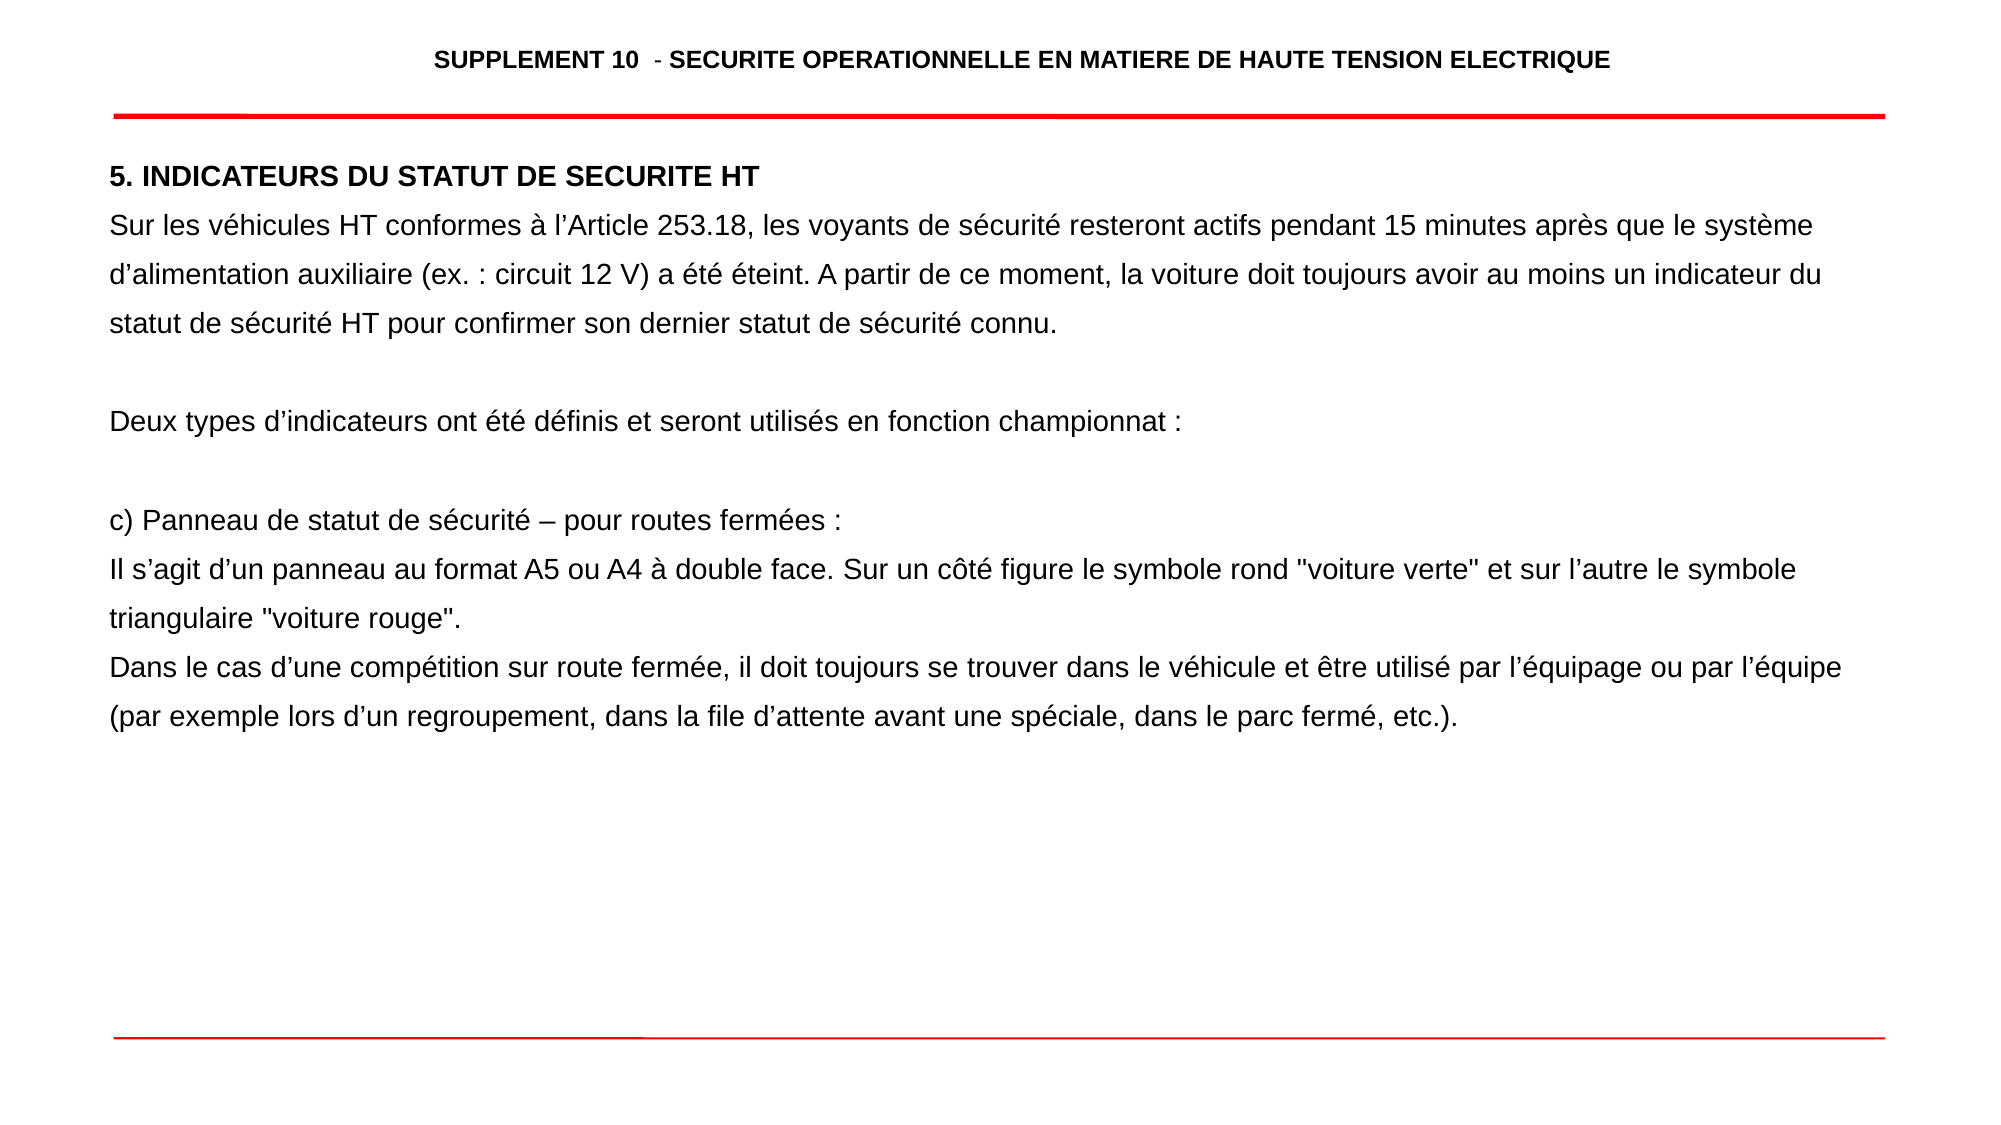

SUPPLEMENT 10 - SECURITE OPERATIONNELLE EN MATIERE DE HAUTE TENSION ELECTRIQUE
5. INDICATEURS DU STATUT DE SECURITE HT
Sur les véhicules HT conformes à l’Article 253.18, les voyants de sécurité resteront actifs pendant 15 minutes après que le système d’alimentation auxiliaire (ex. : circuit 12 V) a été éteint. A partir de ce moment, la voiture doit toujours avoir au moins un indicateur du statut de sécurité HT pour confirmer son dernier statut de sécurité connu.
Deux types d’indicateurs ont été définis et seront utilisés en fonction championnat :
c) Panneau de statut de sécurité – pour routes fermées :
Il s’agit d’un panneau au format A5 ou A4 à double face. Sur un côté figure le symbole rond "voiture verte" et sur l’autre le symbole triangulaire "voiture rouge".
Dans le cas d’une compétition sur route fermée, il doit toujours se trouver dans le véhicule et être utilisé par l’équipage ou par l’équipe (par exemple lors d’un regroupement, dans la file d’attente avant une spéciale, dans le parc fermé, etc.).